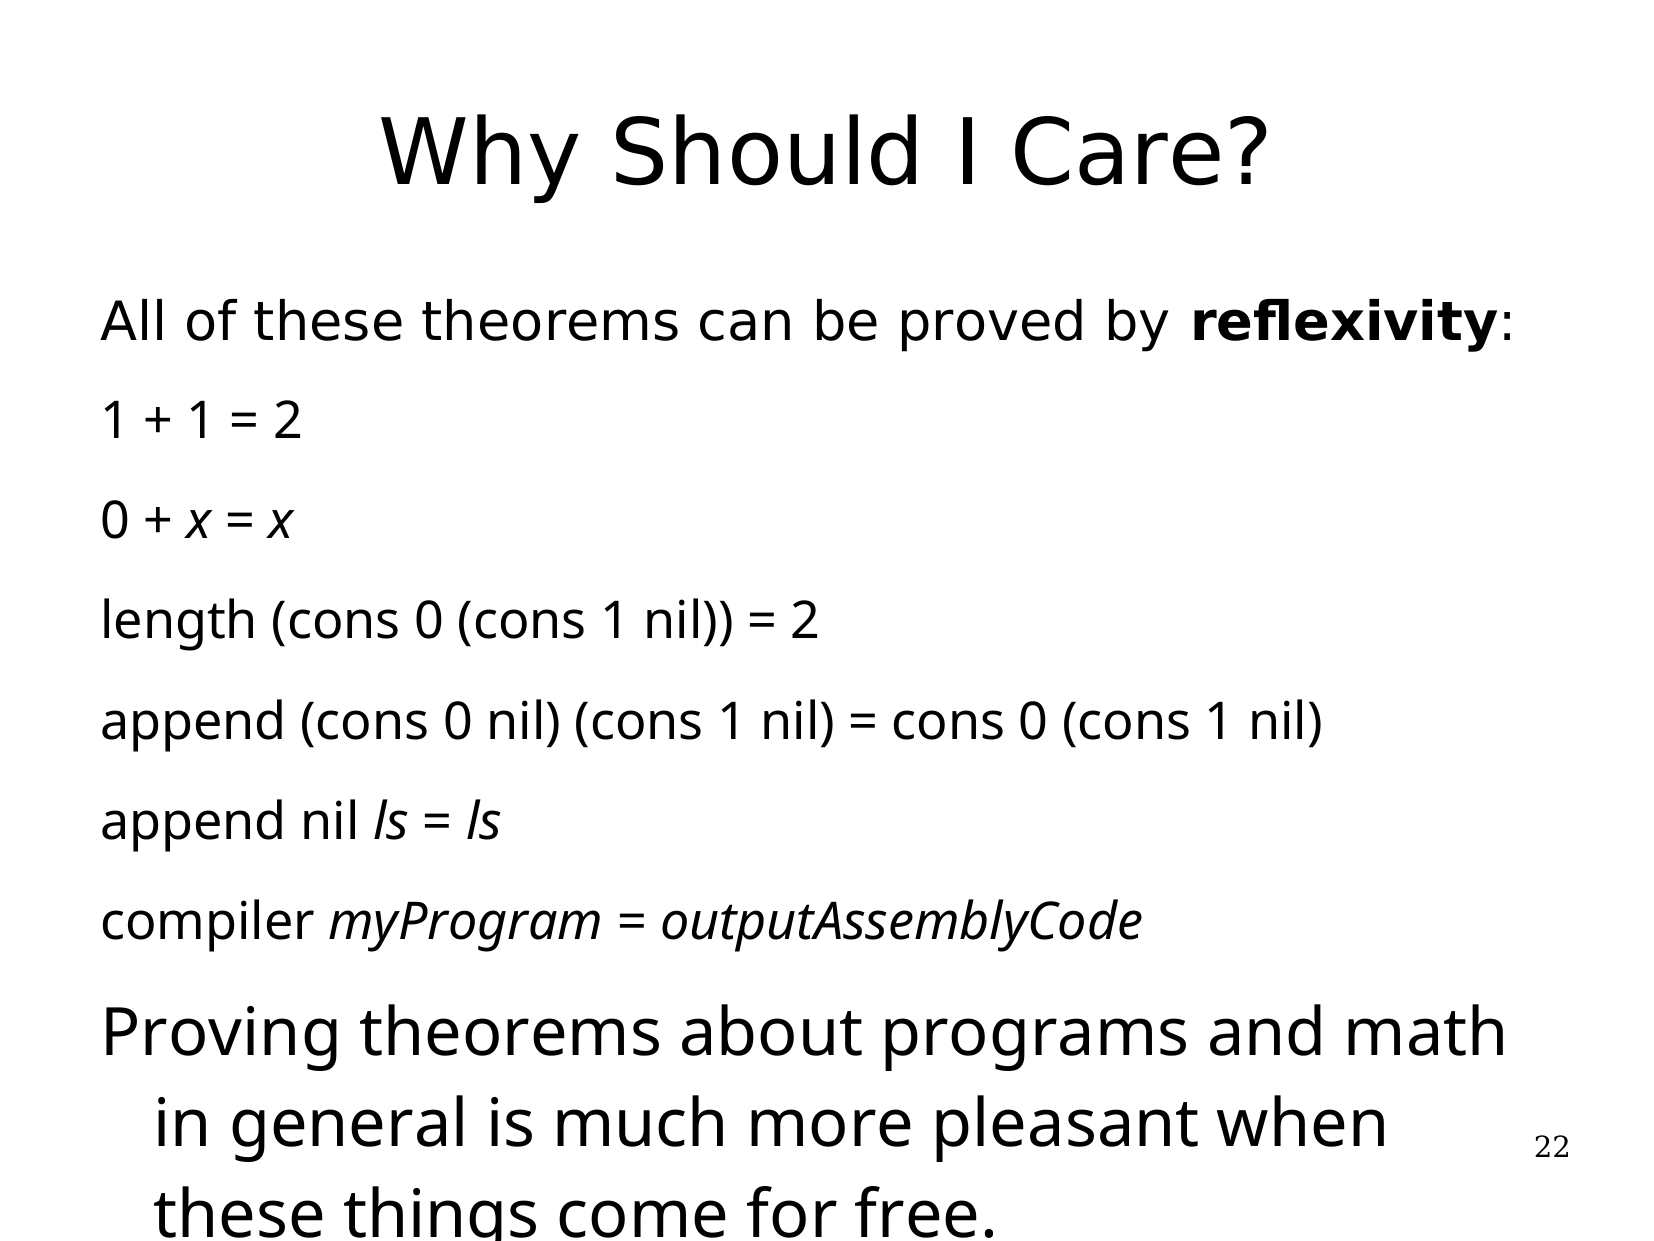

# Why Should I Care?
All of these theorems can be proved by reflexivity:
1 + 1 = 2
0 + x = x
length (cons 0 (cons 1 nil)) = 2
append (cons 0 nil) (cons 1 nil) = cons 0 (cons 1 nil)
append nil ls = ls
compiler myProgram = outputAssemblyCode
Proving theorems about programs and math in general is much more pleasant when these things come for free.
22